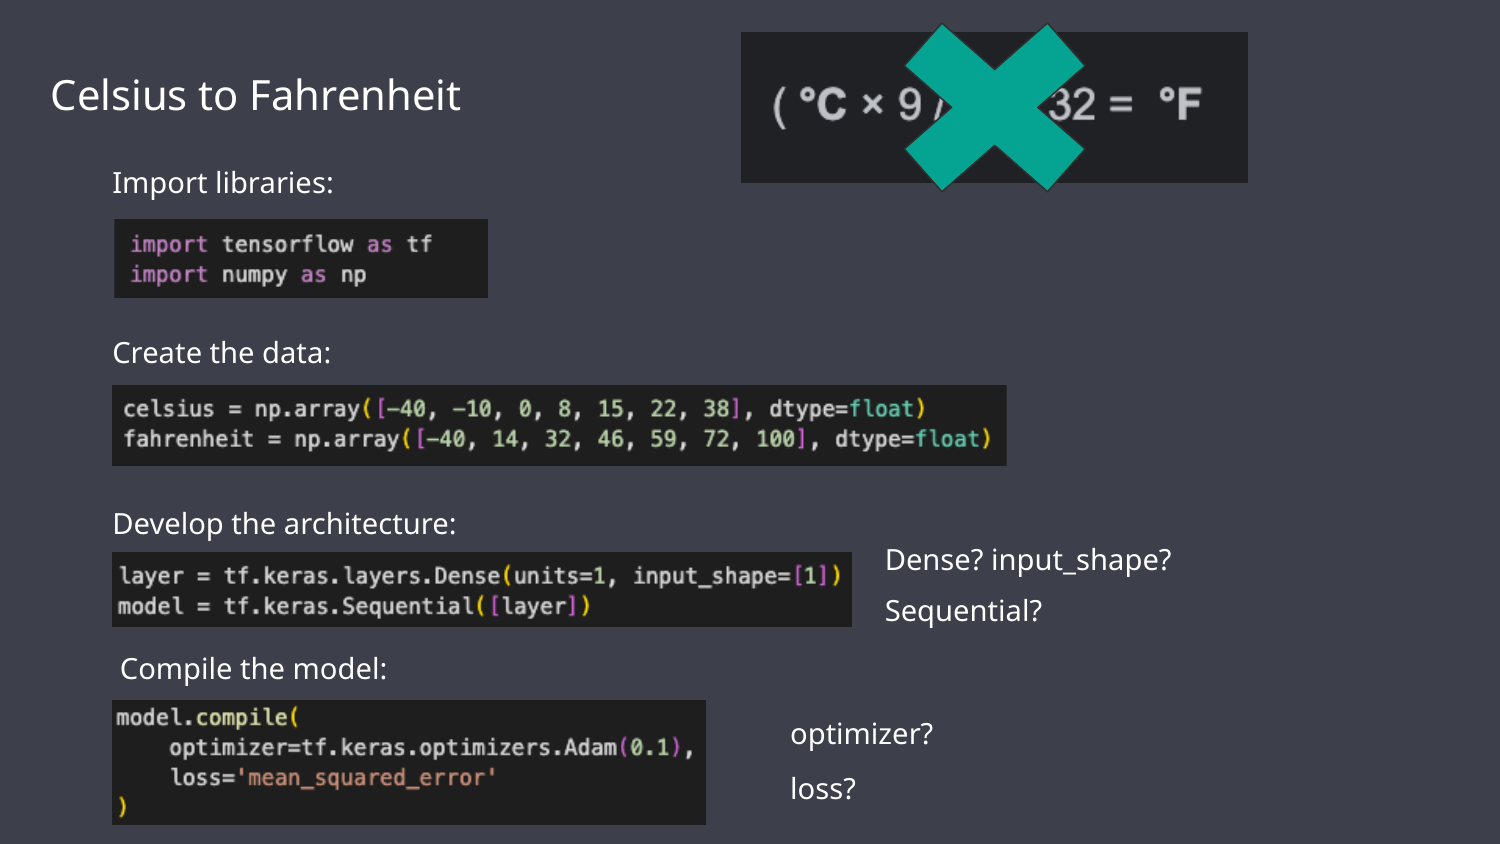

Celsius to Fahrenheit
Import libraries:
Create the data:
Develop the architecture:
Dense? input_shape?
Sequential?
Compile the model:
optimizer?
loss?